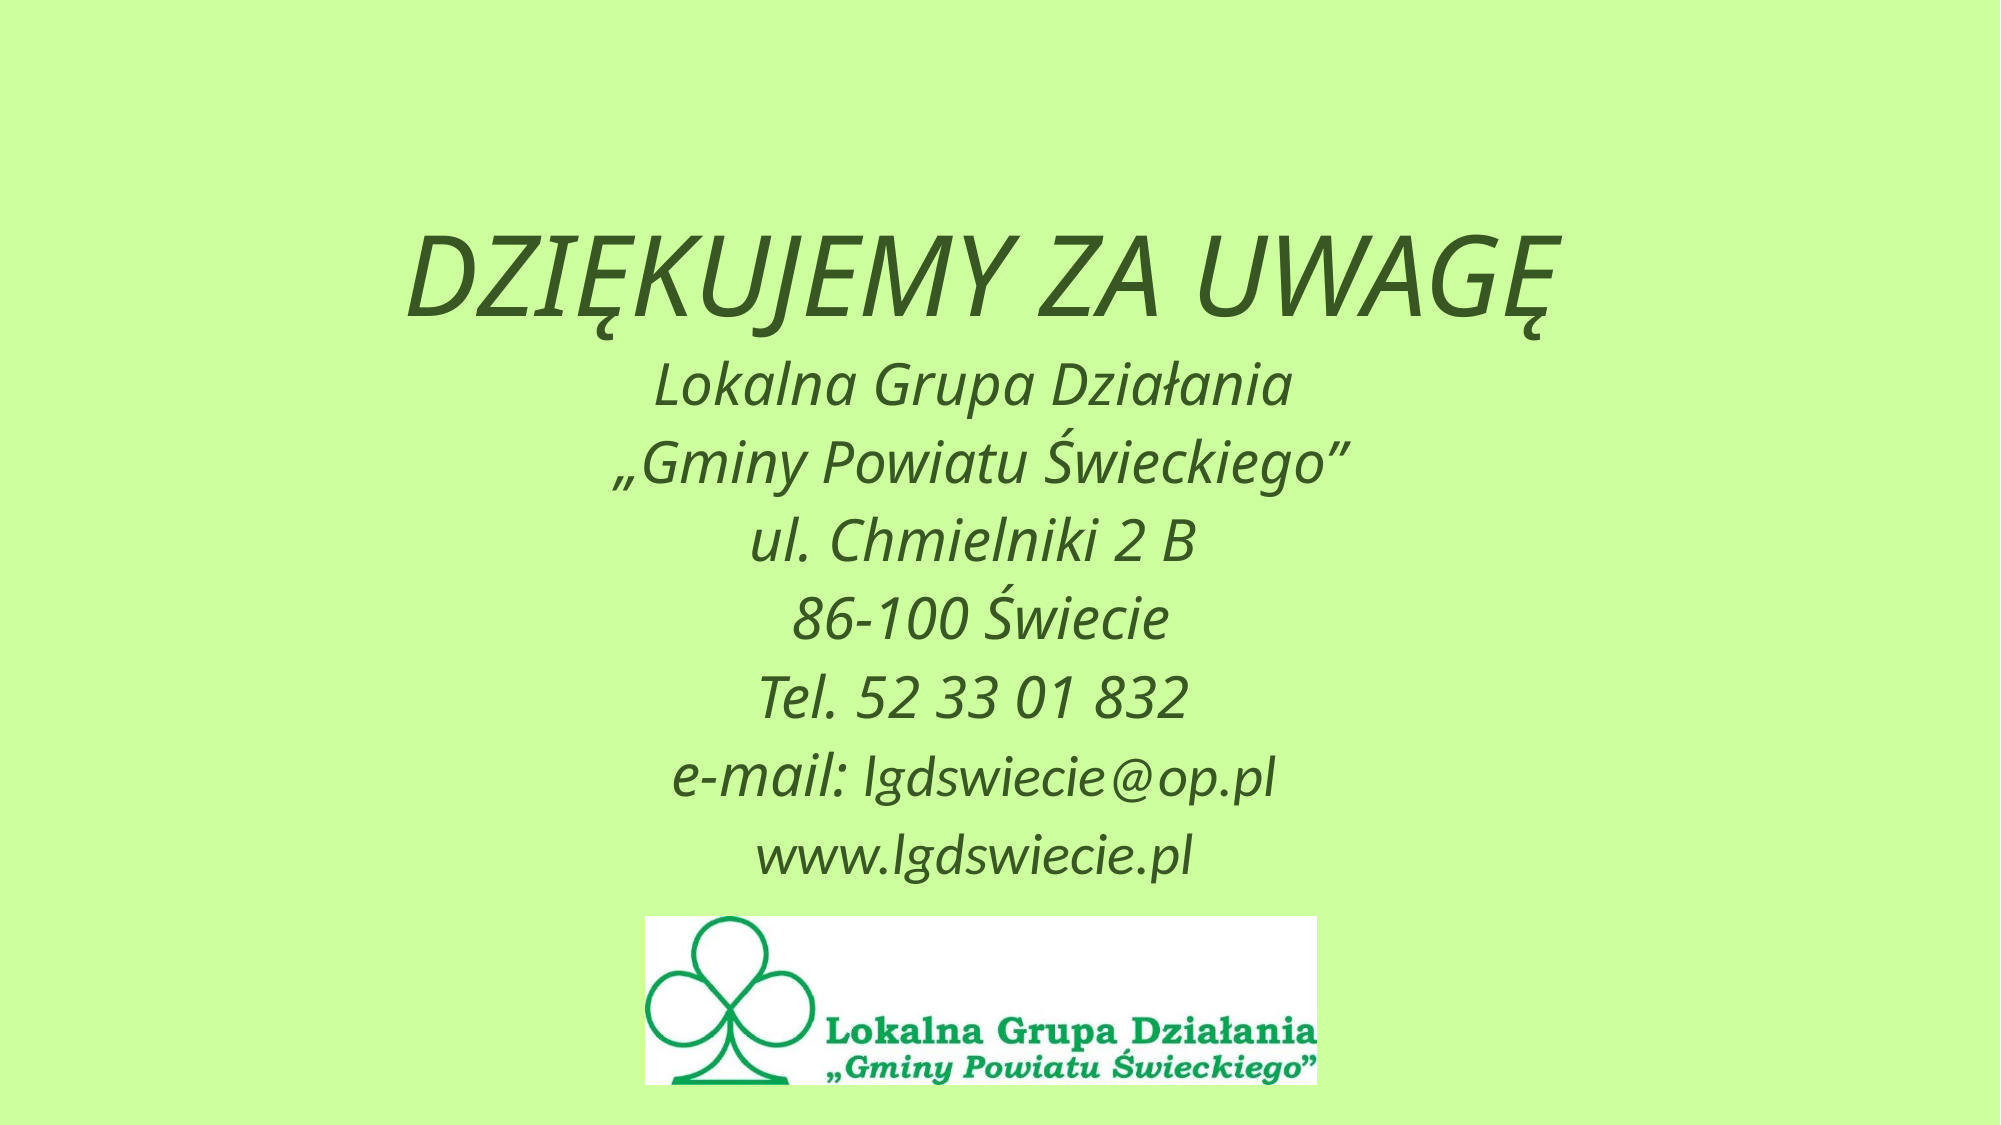

# DZIĘKUJEMY ZA UWAGĘ
Lokalna Grupa Działania
„Gminy Powiatu Świeckiego”
ul. Chmielniki 2 B
86-100 Świecie
Tel. 52 33 01 832
e-mail: lgdswiecie@op.pl
www.lgdswiecie.pl